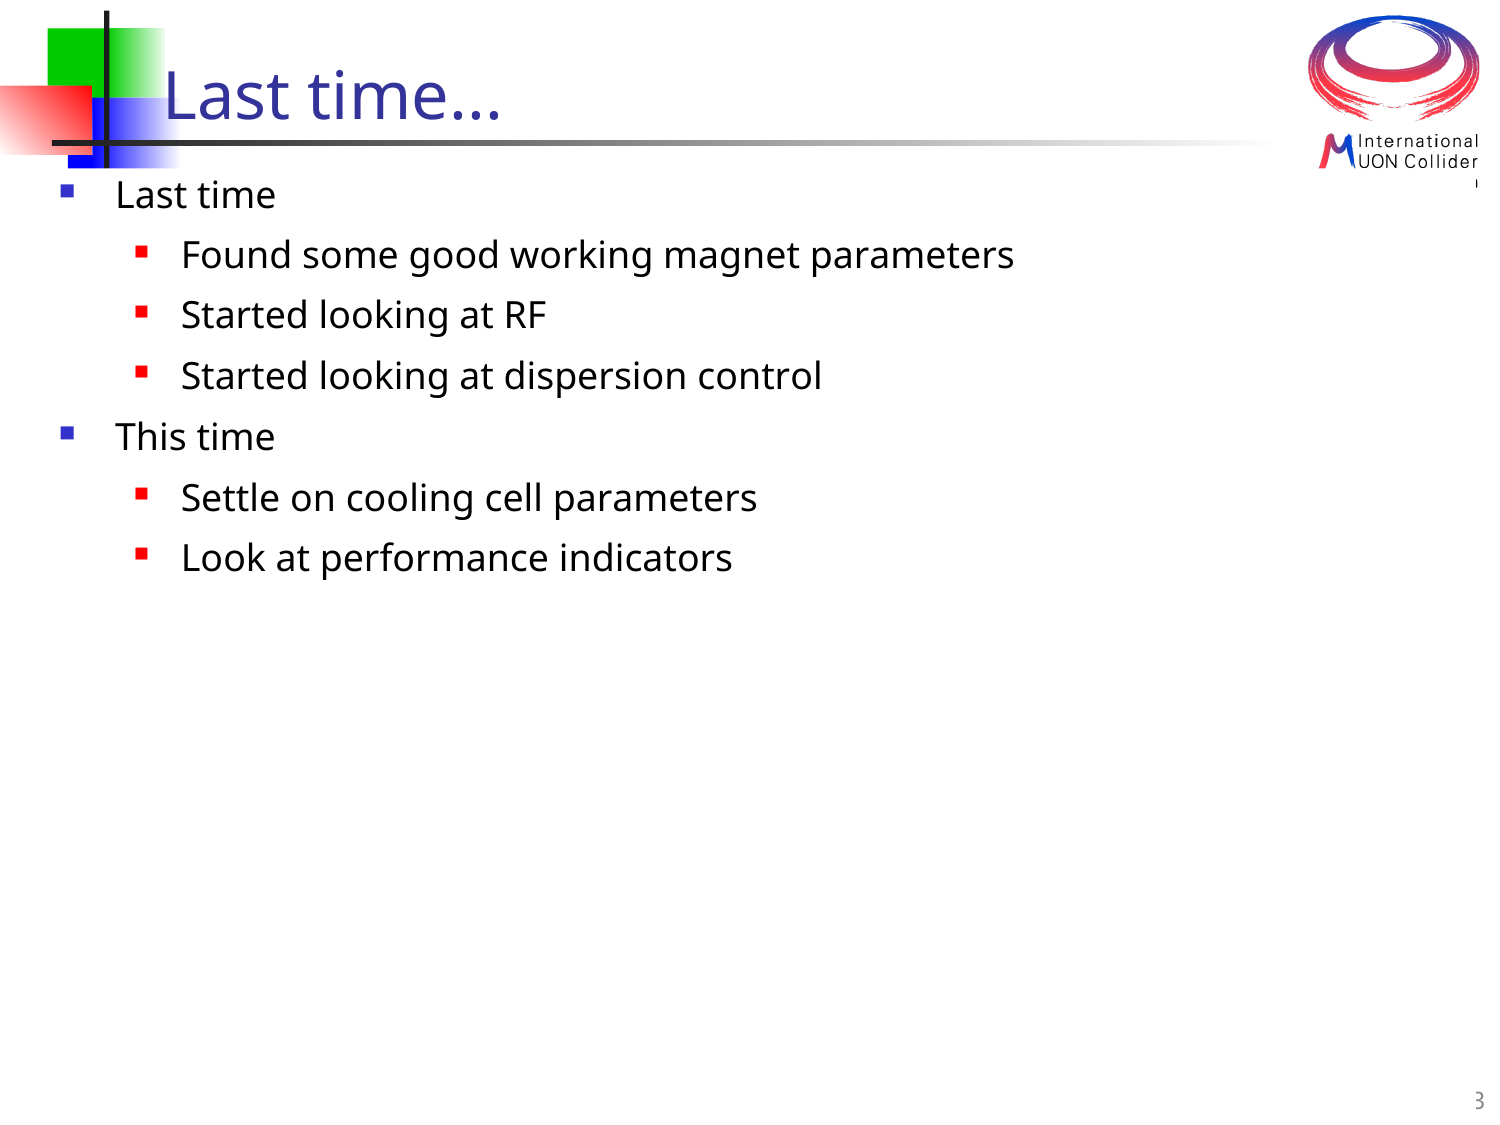

# Last time...
Last time
Found some good working magnet parameters
Started looking at RF
Started looking at dispersion control
This time
Settle on cooling cell parameters
Look at performance indicators
3